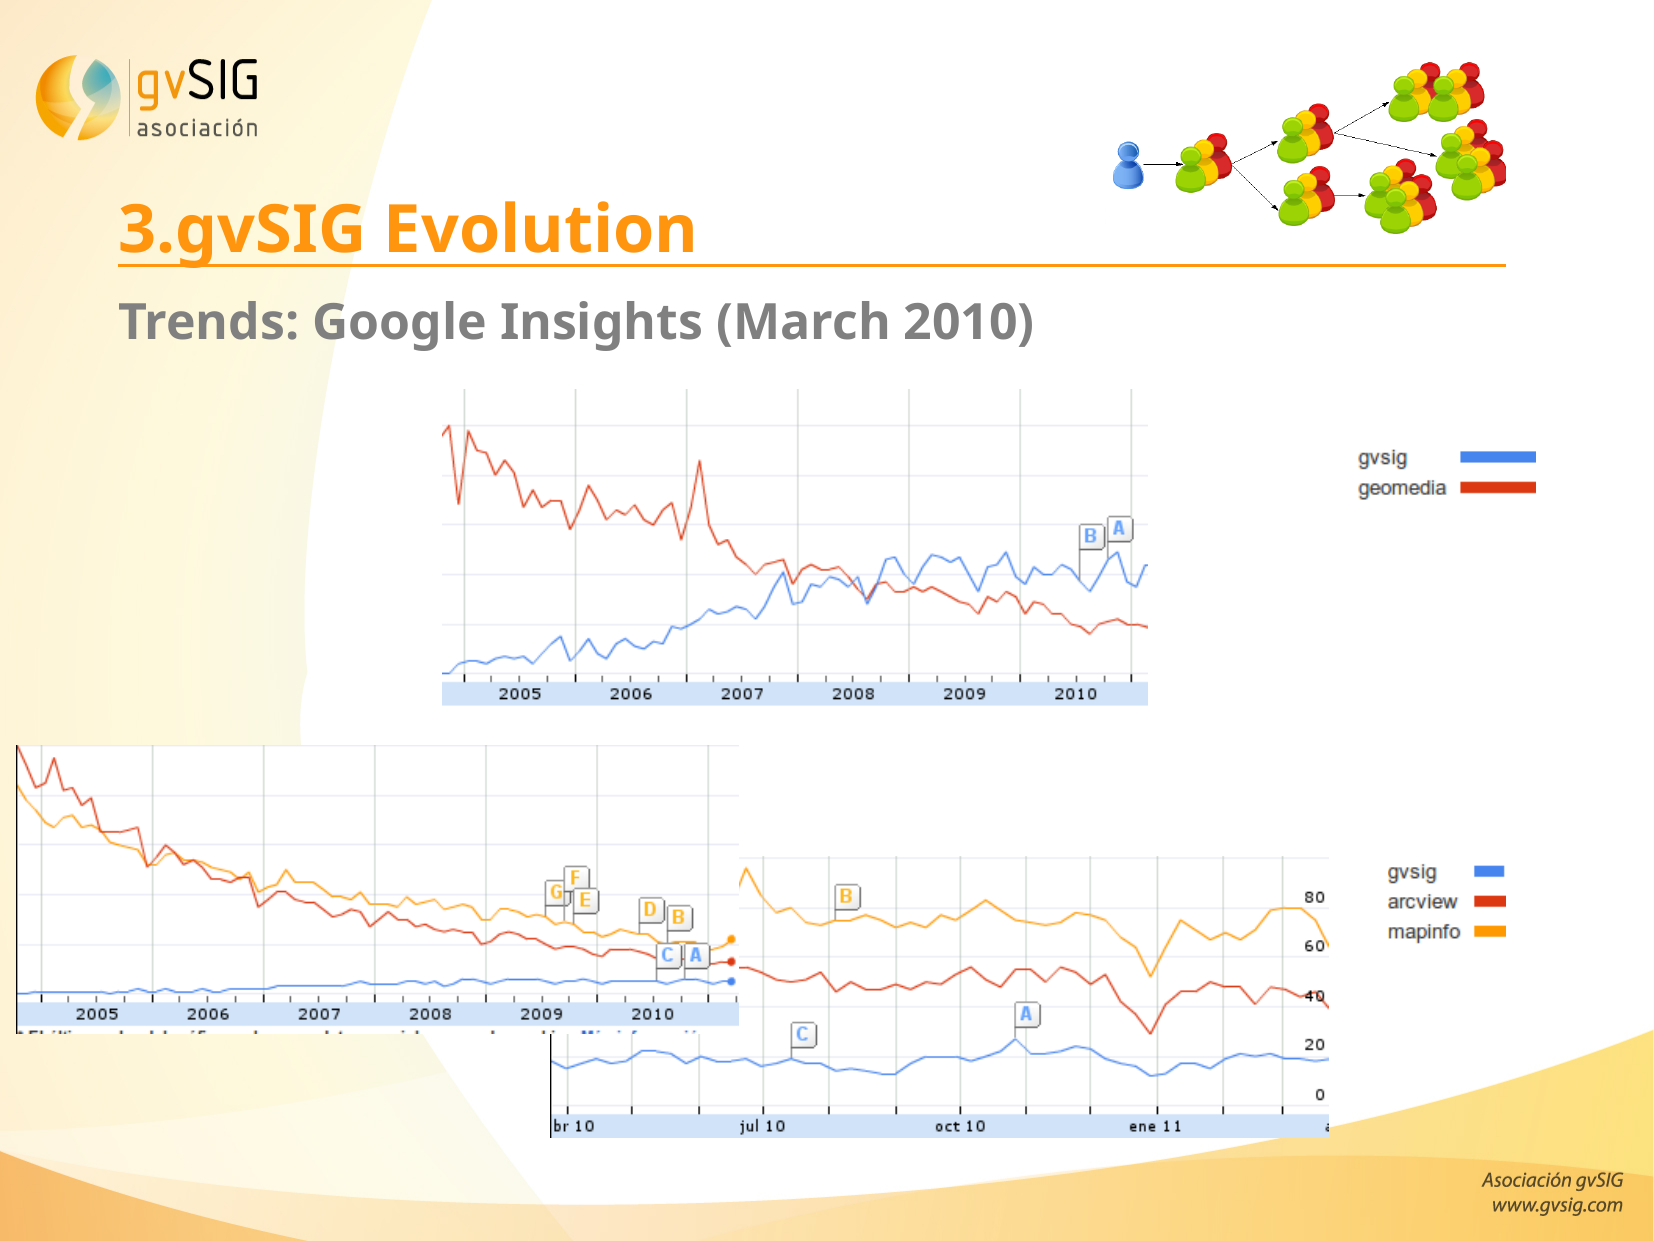

# 3.gvSIG Evolution
Trends: Google Insights (March 2010)